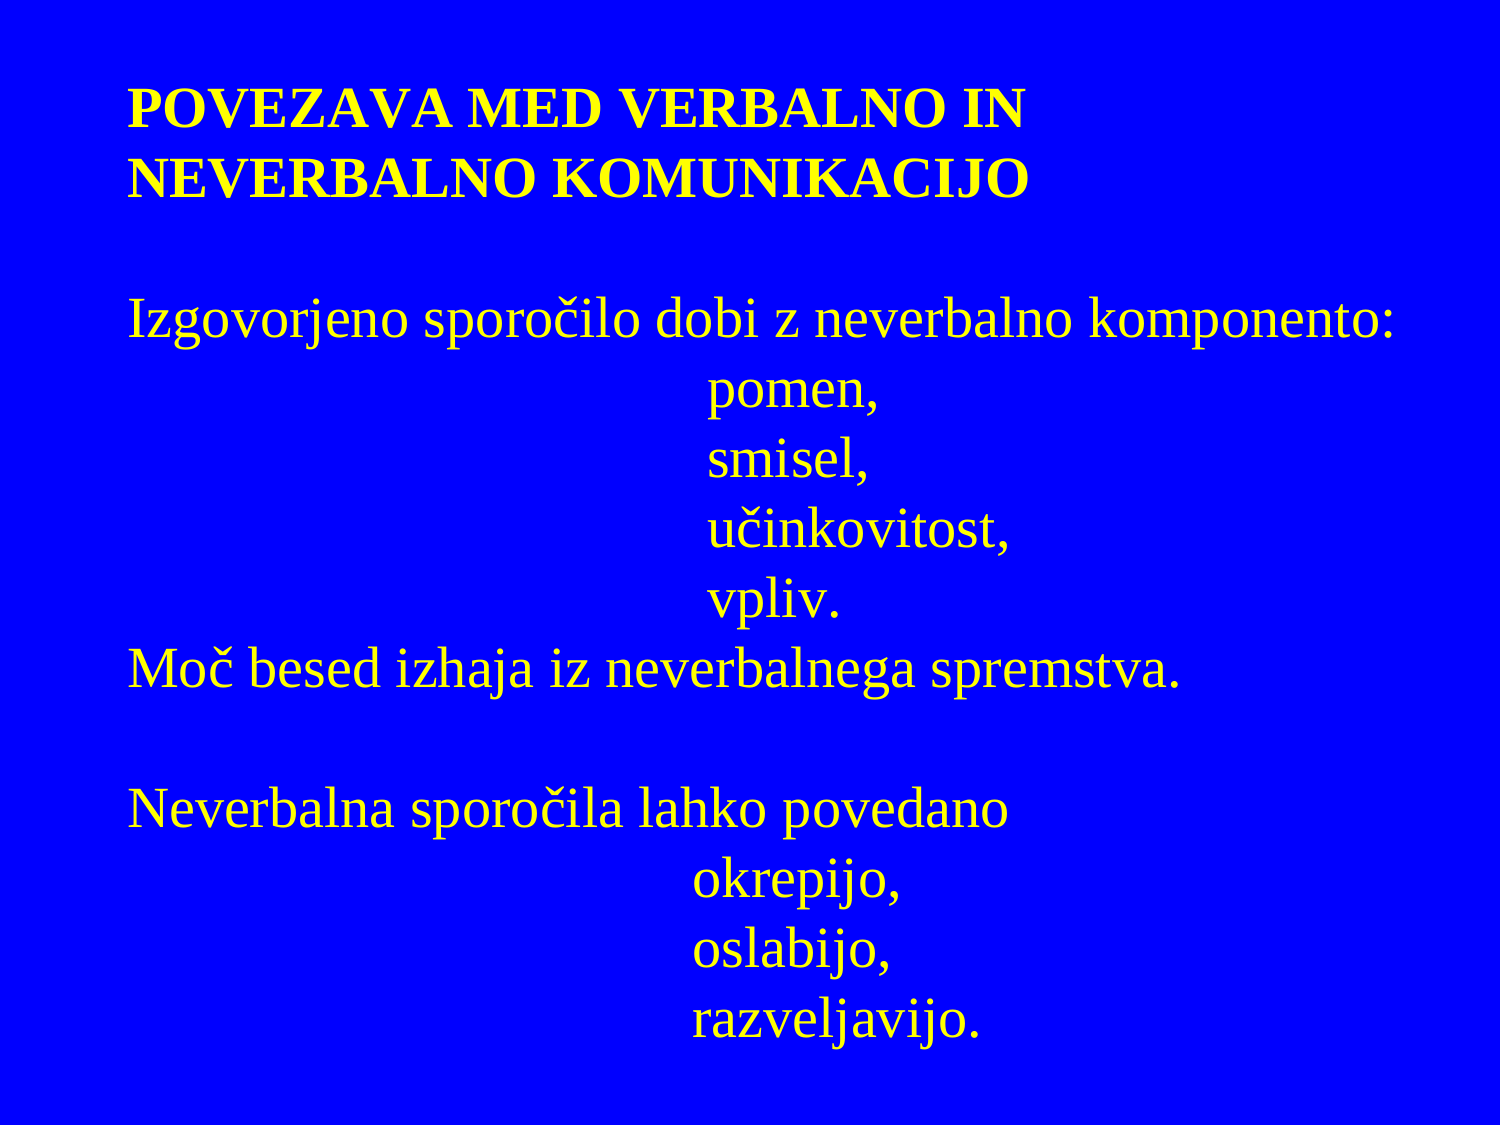

#
POVEZAVA MED VERBALNO IN NEVERBALNO KOMUNIKACIJO
Izgovorjeno sporočilo dobi z neverbalno komponento:
 pomen,
 smisel,
 učinkovitost,
 vpliv.
Moč besed izhaja iz neverbalnega spremstva.
Neverbalna sporočila lahko povedano
 okrepijo,
 oslabijo,
 razveljavijo.